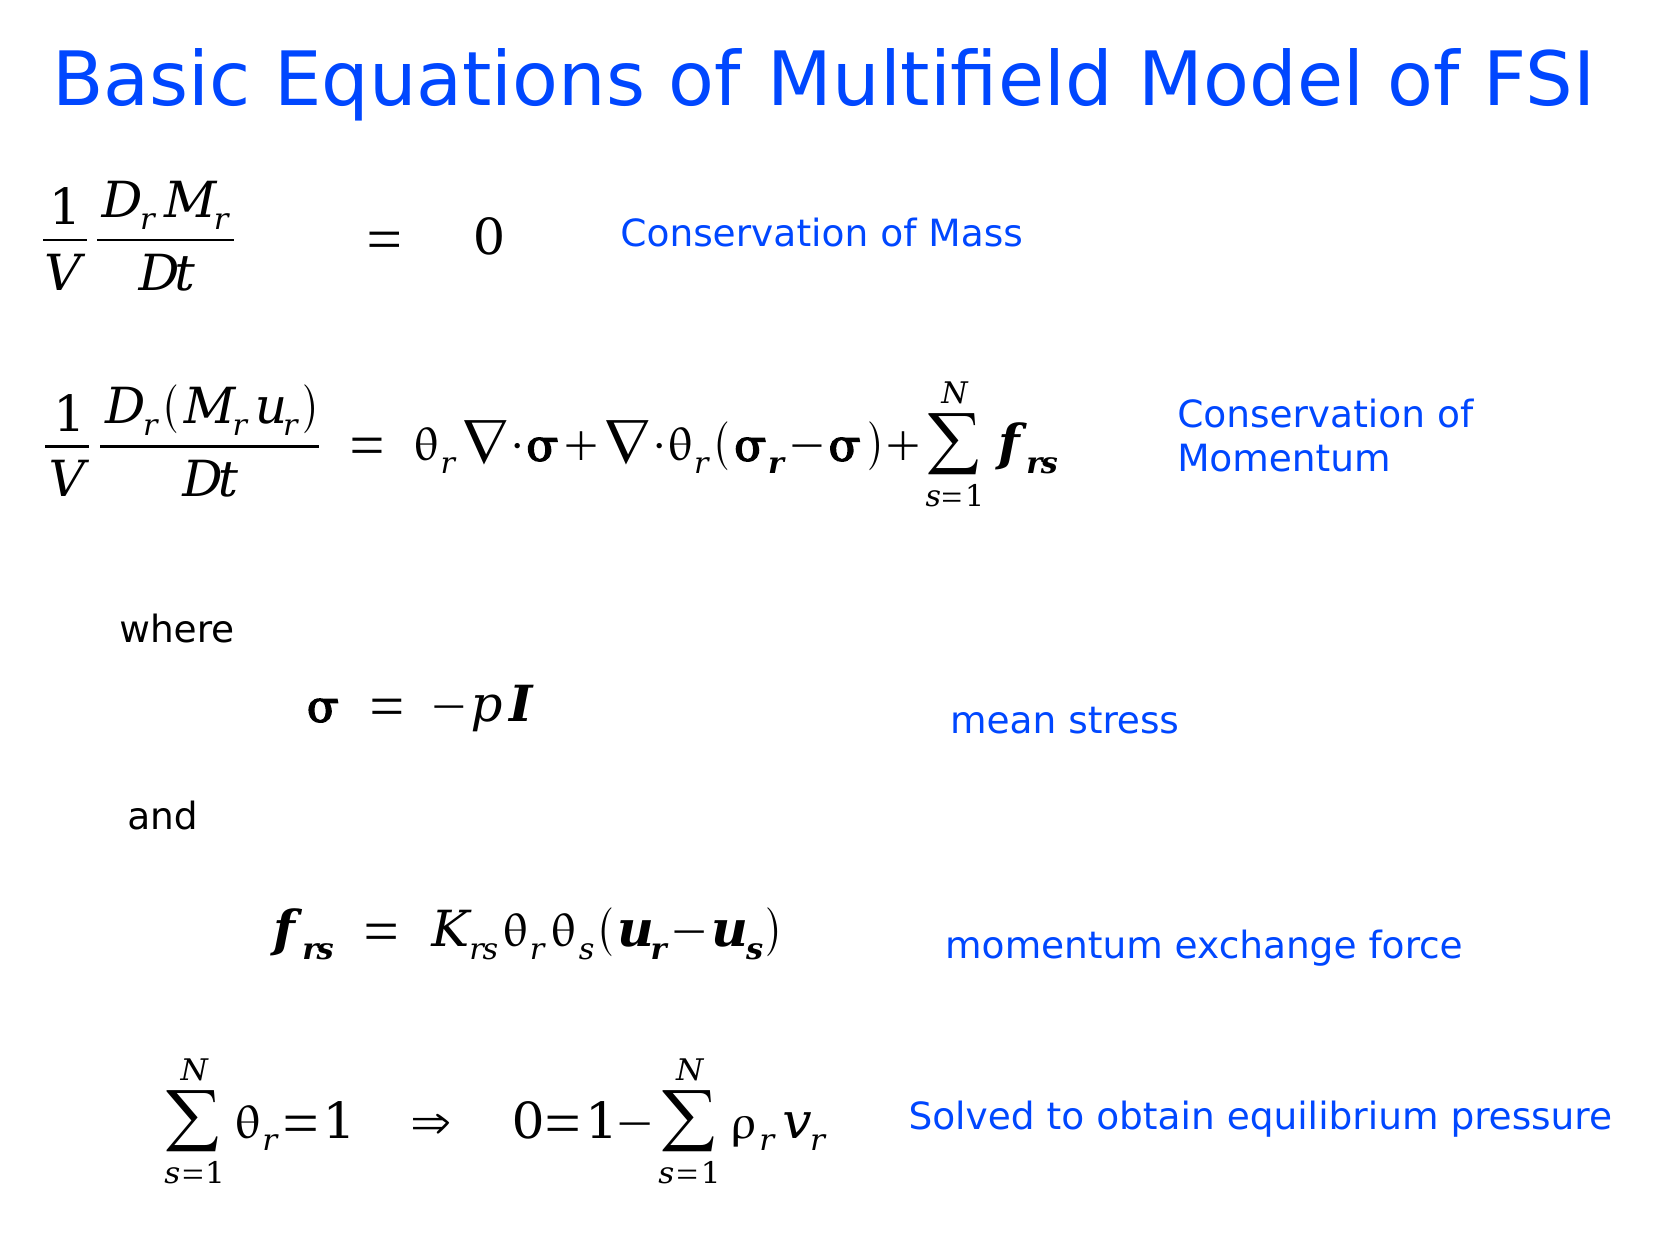

Basic Equations of Multifield Model of FSI
Conservation of Mass
Conservation of
Momentum
where
mean stress
and
momentum exchange force
Solved to obtain equilibrium pressure